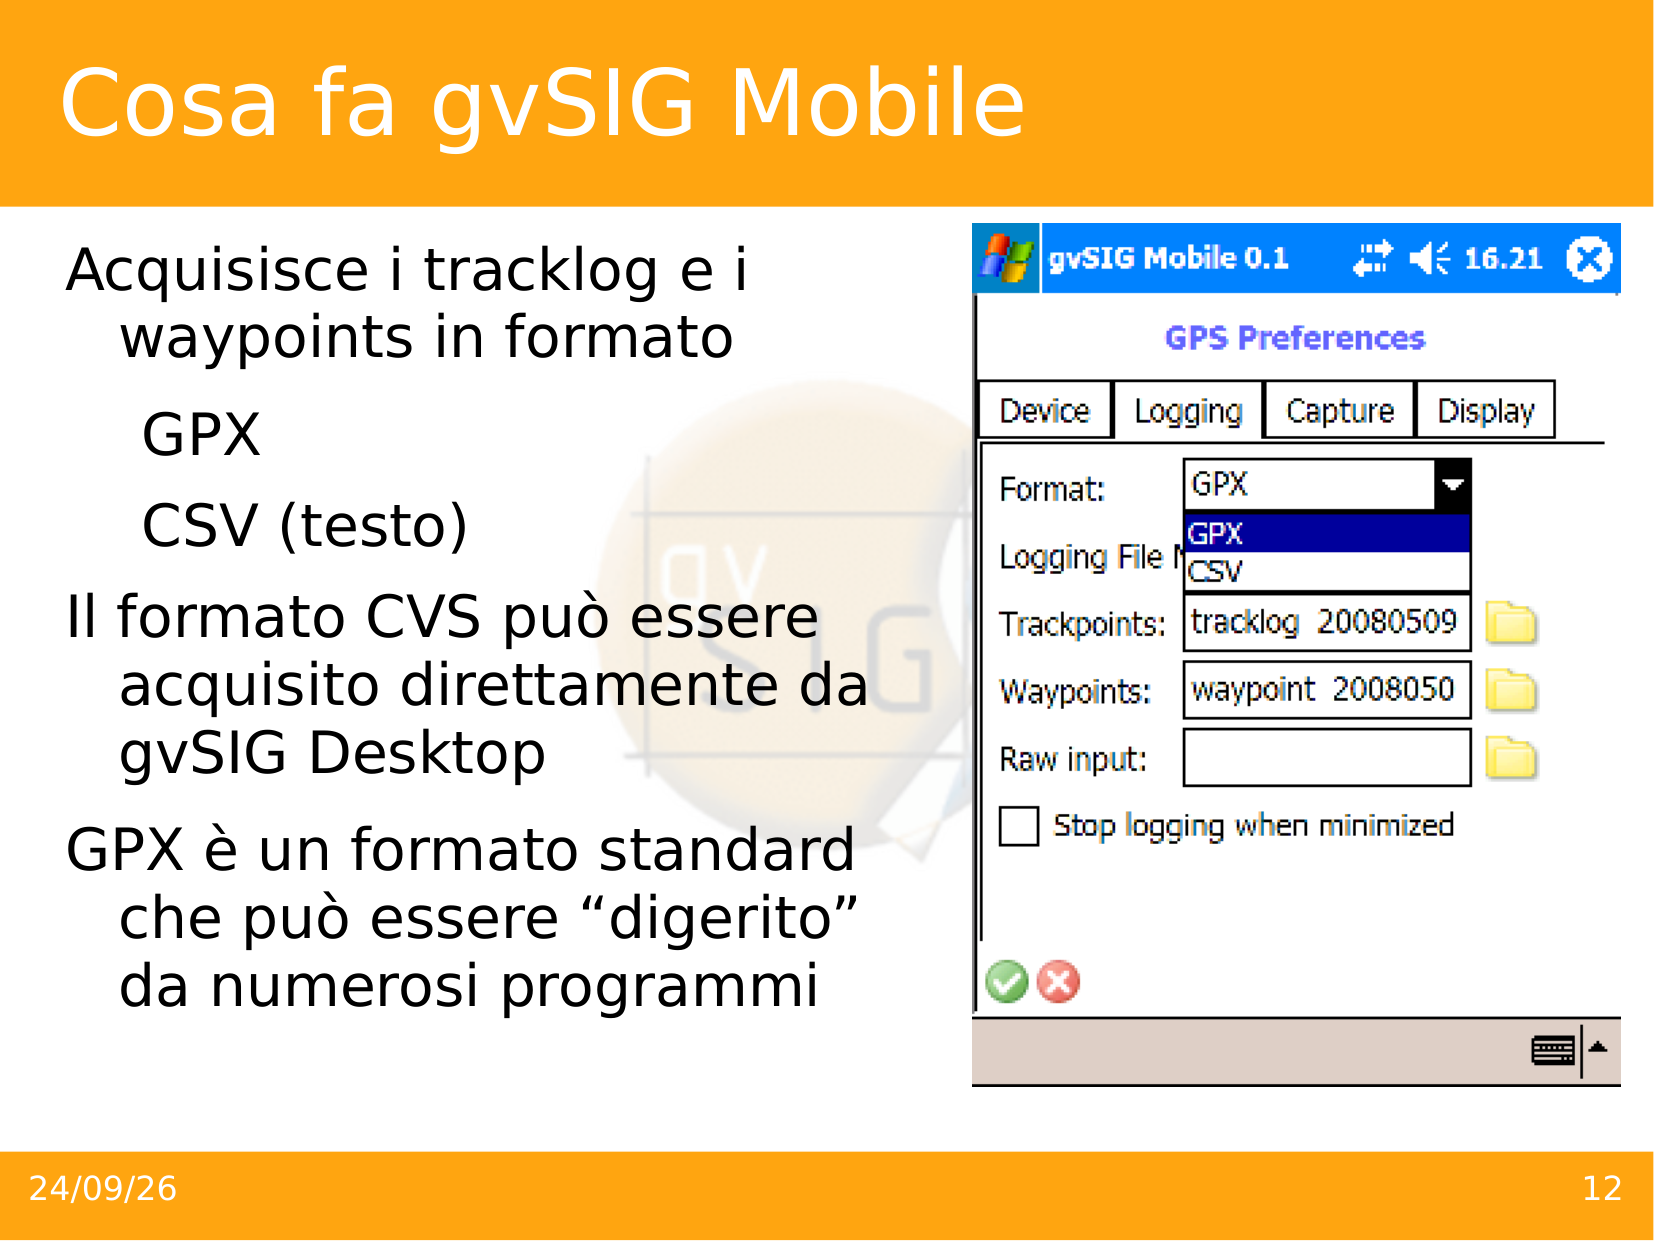

# Cosa fa gvSIG Mobile
Acquisisce i tracklog e i waypoints in formato
GPX
CSV (testo)
Il formato CVS può essere acquisito direttamente da gvSIG Desktop
GPX è un formato standard che può essere “digerito” da numerosi programmi
12